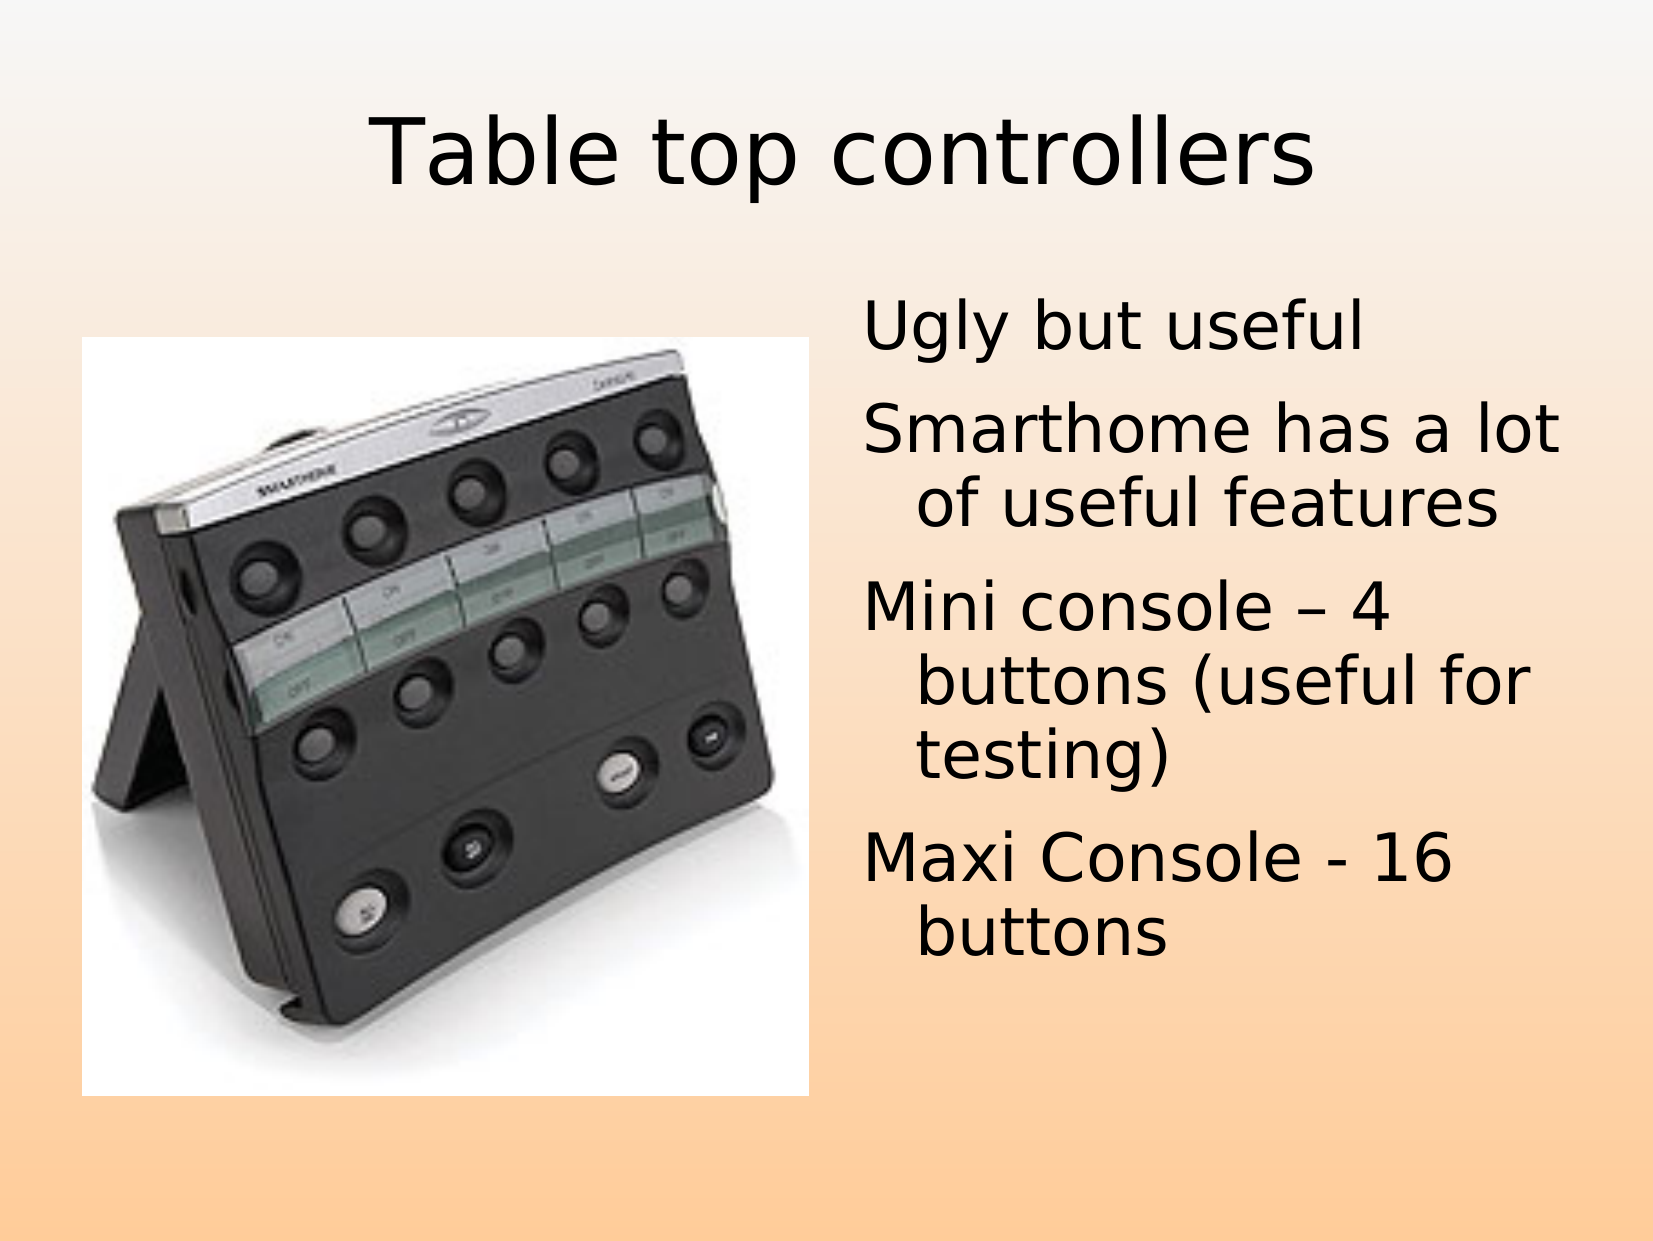

# Table top controllers
Ugly but useful
Smarthome has a lot of useful features
Mini console – 4 buttons (useful for testing)
Maxi Console - 16 buttons